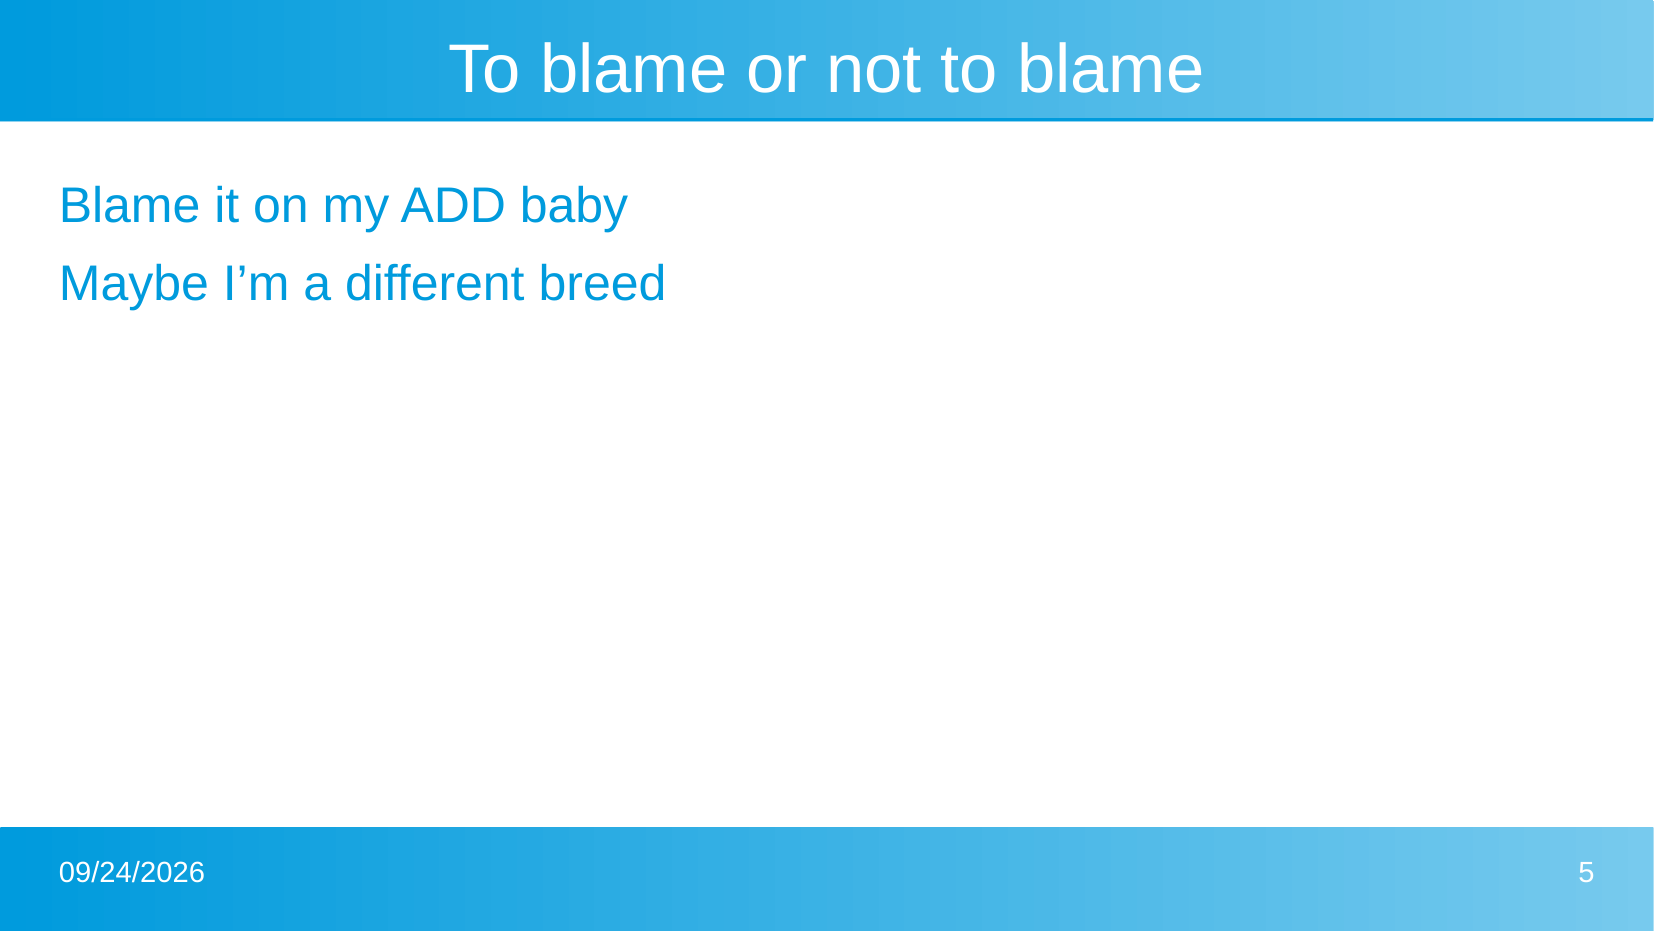

# To blame or not to blame
Blame it on my ADD baby
Maybe I’m a different breed
5